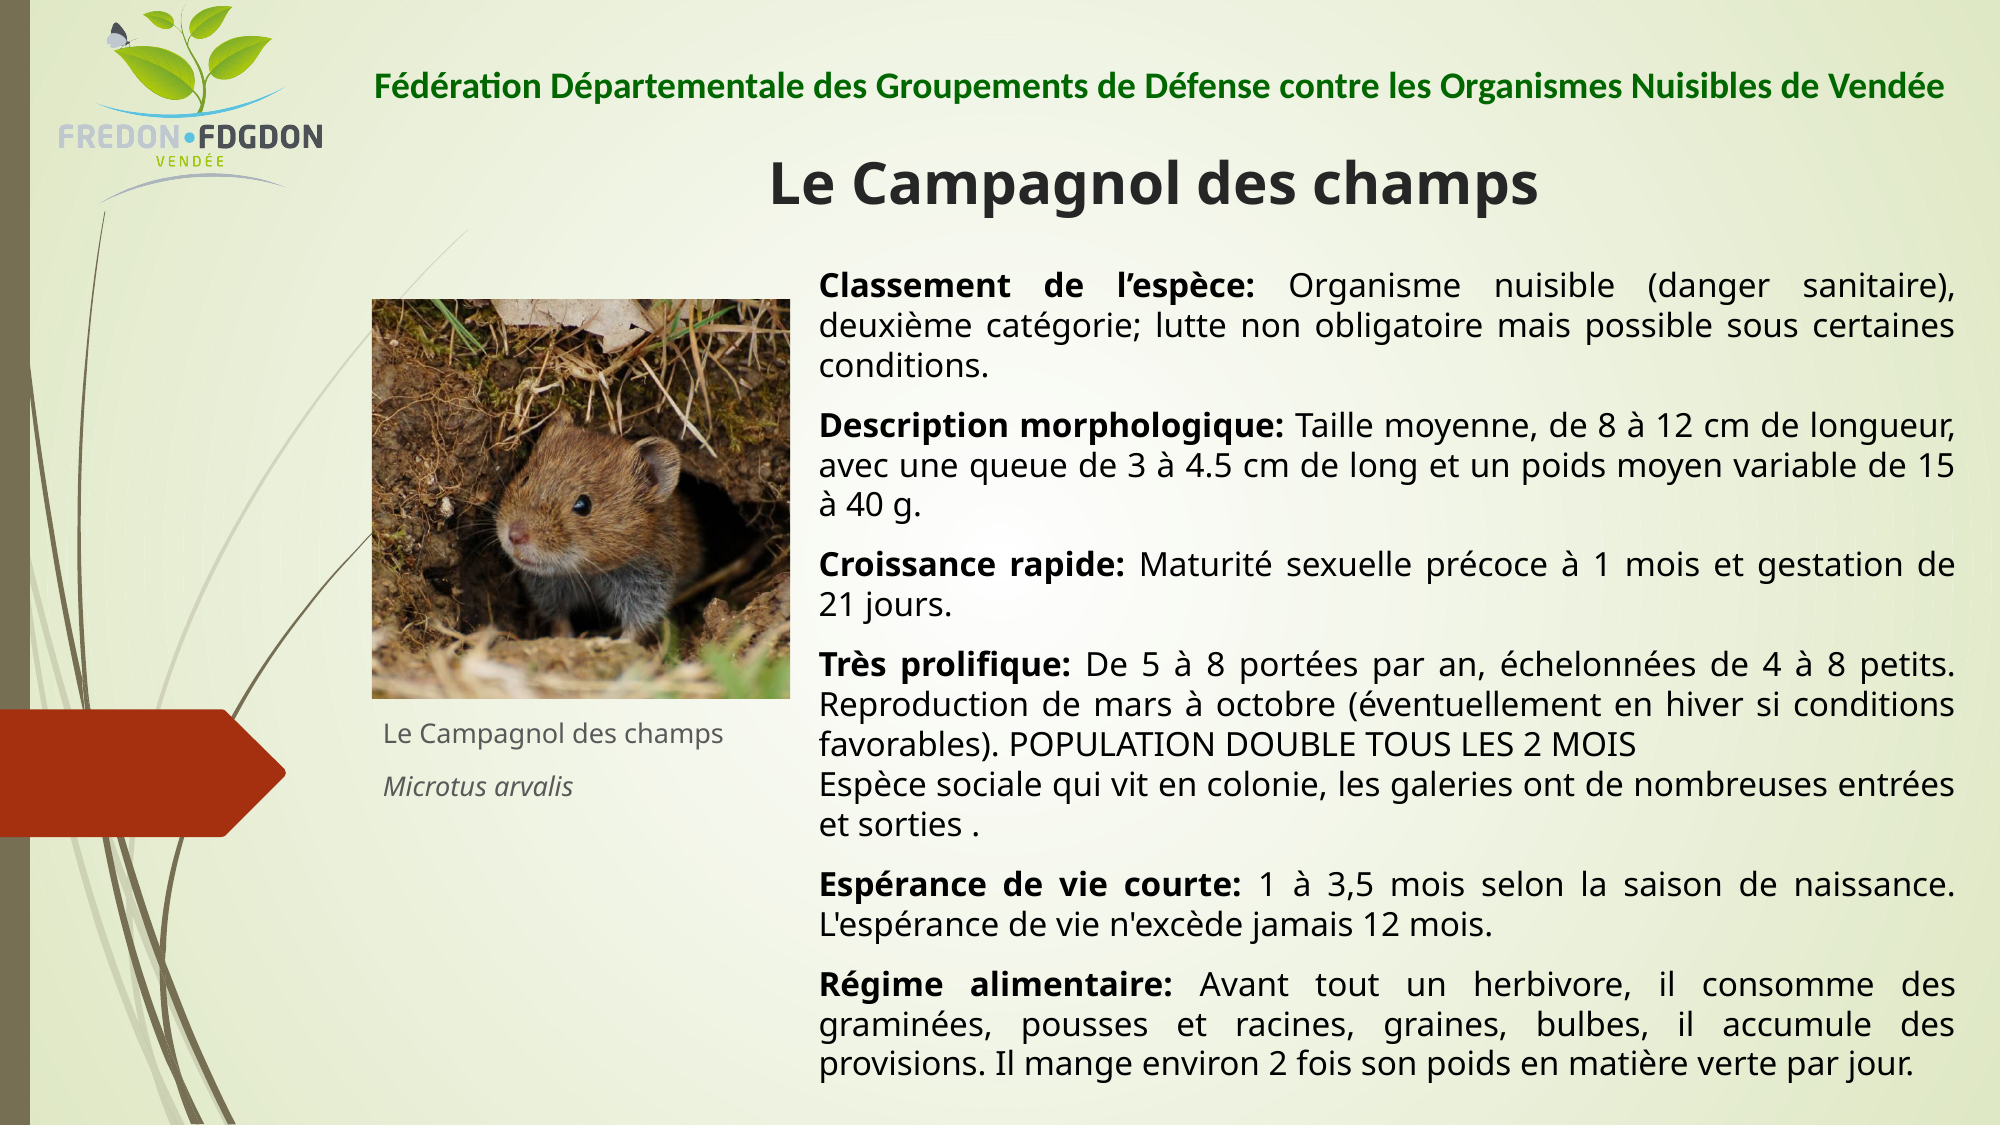

Fédération Départementale des Groupements de Défense contre les Organismes Nuisibles de Vendée
# Le Campagnol des champs
Classement de l’espèce: Organisme nuisible (danger sanitaire), deuxième catégorie; lutte non obligatoire mais possible sous certaines conditions.
Description morphologique: Taille moyenne, de 8 à 12 cm de longueur, avec une queue de 3 à 4.5 cm de long et un poids moyen variable de 15 à 40 g.
Croissance rapide: Maturité sexuelle précoce à 1 mois et gestation de 21 jours.
Très prolifique: De 5 à 8 portées par an, échelonnées de 4 à 8 petits. Reproduction de mars à octobre (éventuellement en hiver si conditions favorables). POPULATION DOUBLE TOUS LES 2 MOIS
Espèce sociale qui vit en colonie, les galeries ont de nombreuses entrées et sorties .
Espérance de vie courte: 1 à 3,5 mois selon la saison de naissance. L'espérance de vie n'excède jamais 12 mois.
Régime alimentaire: Avant tout un herbivore, il consomme des graminées, pousses et racines, graines, bulbes, il accumule des provisions. Il mange environ 2 fois son poids en matière verte par jour.
Le Campagnol des champs
Microtus arvalis